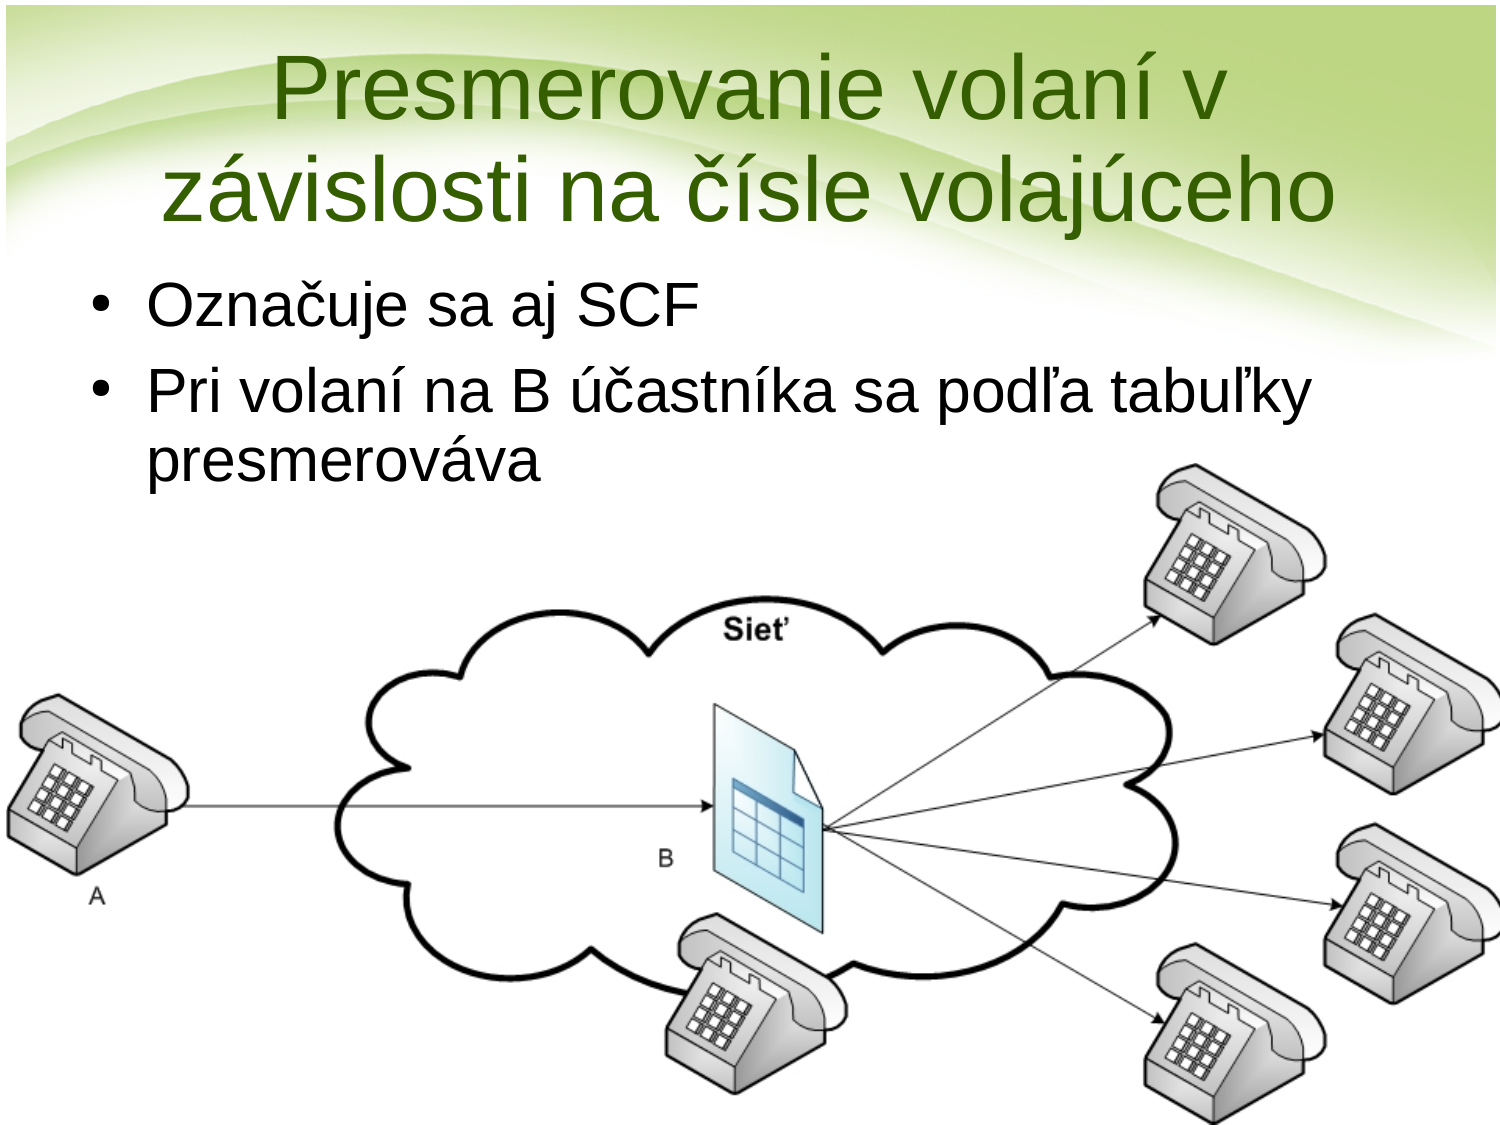

# Presmerovanie volaní v závislosti na čísle volajúceho
Označuje sa aj SCF
Pri volaní na B účastníka sa podľa tabuľky presmerováva